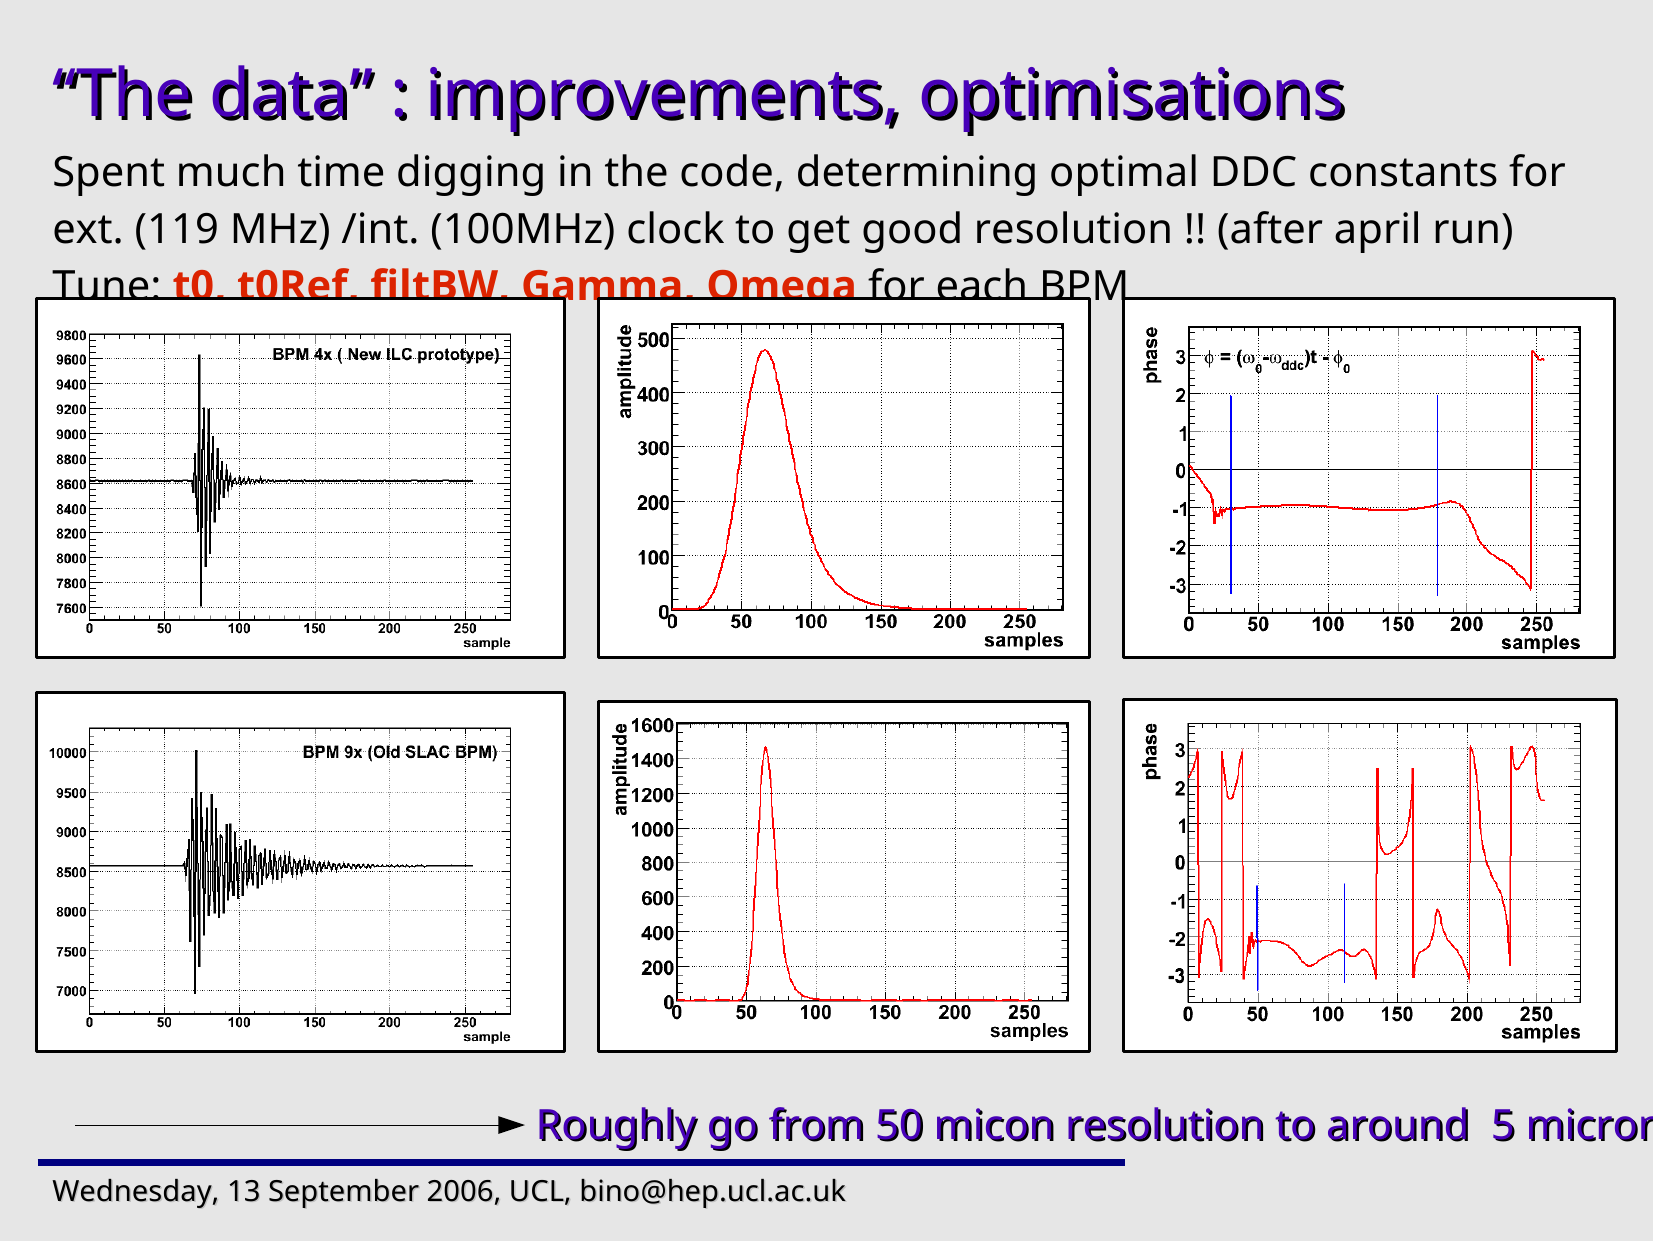

“The data” : improvements, optimisations
Spent much time digging in the code, determining optimal DDC constants for ext. (119 MHz) /int. (100MHz) clock to get good resolution !! (after april run)
Tune: t0, t0Ref, filtBW, Gamma, Omega for each BPM
Roughly go from 50 micon resolution to around 5 micron
Wednesday, 13 September 2006, UCL, bino@hep.ucl.ac.uk